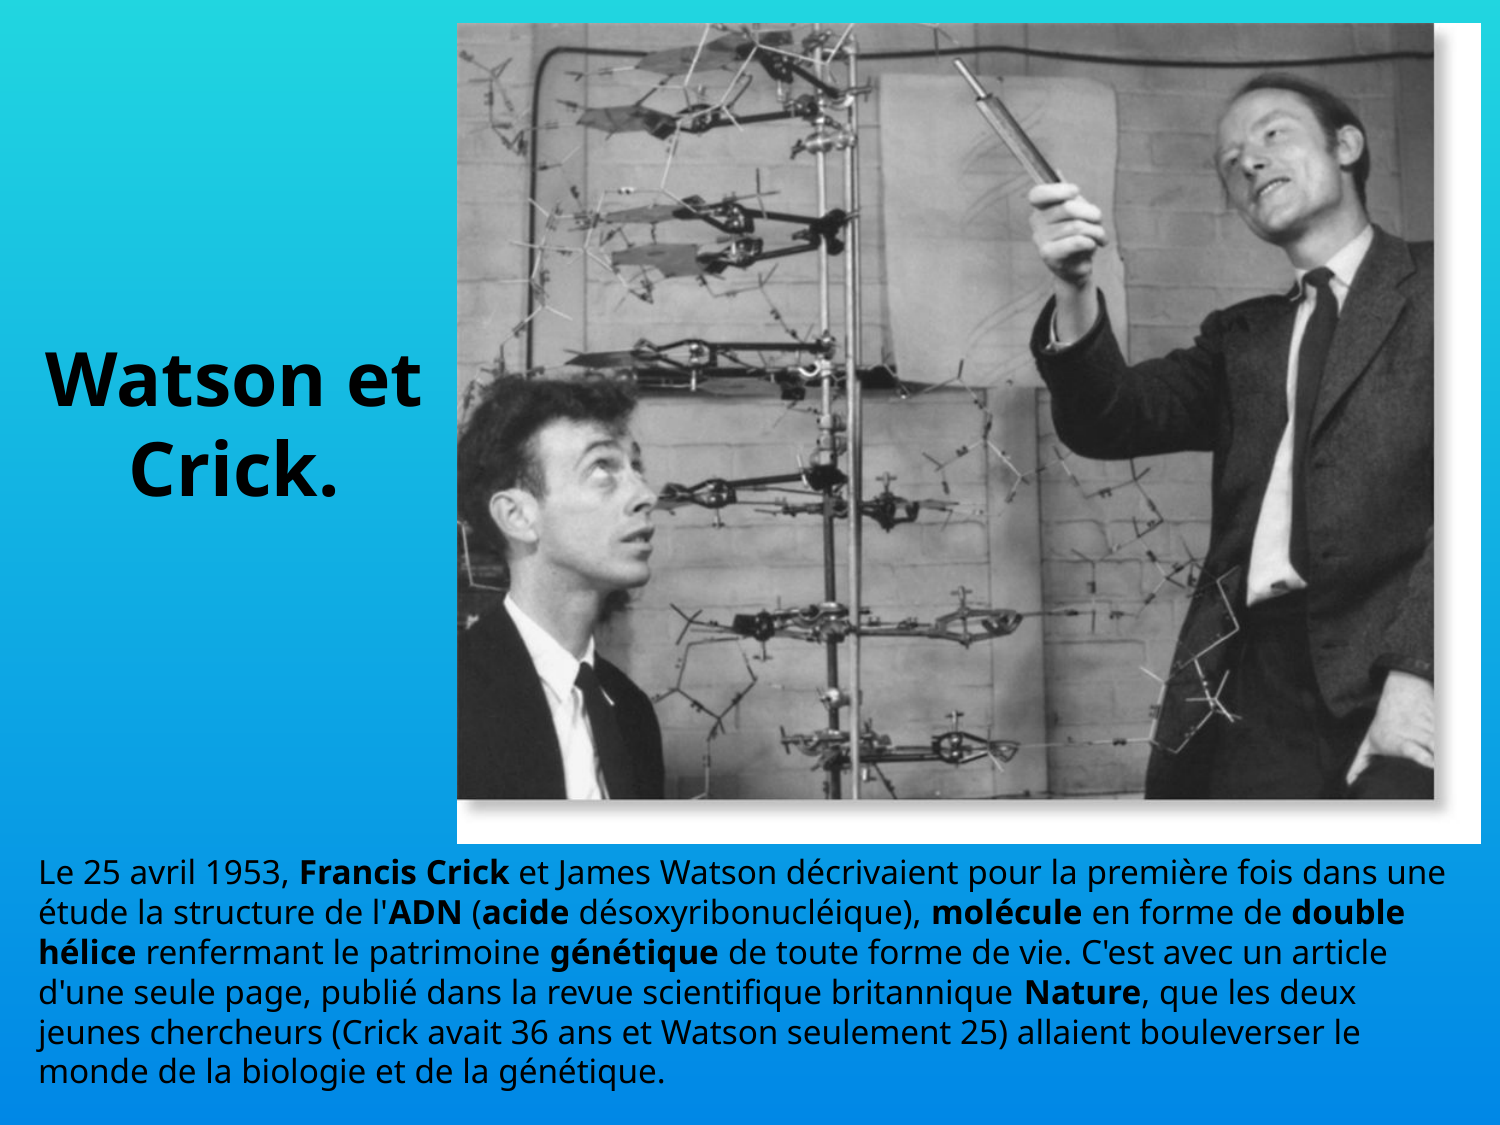

# Watson et Crick.
Le 25 avril 1953, Francis Crick et James Watson décrivaient pour la première fois dans une étude la structure de l'ADN (acide désoxyribonucléique), molécule en forme de double hélice renfermant le patrimoine génétique de toute forme de vie. C'est avec un article d'une seule page, publié dans la revue scientifique britannique Nature, que les deux jeunes chercheurs (Crick avait 36 ans et Watson seulement 25) allaient bouleverser le monde de la biologie et de la génétique.